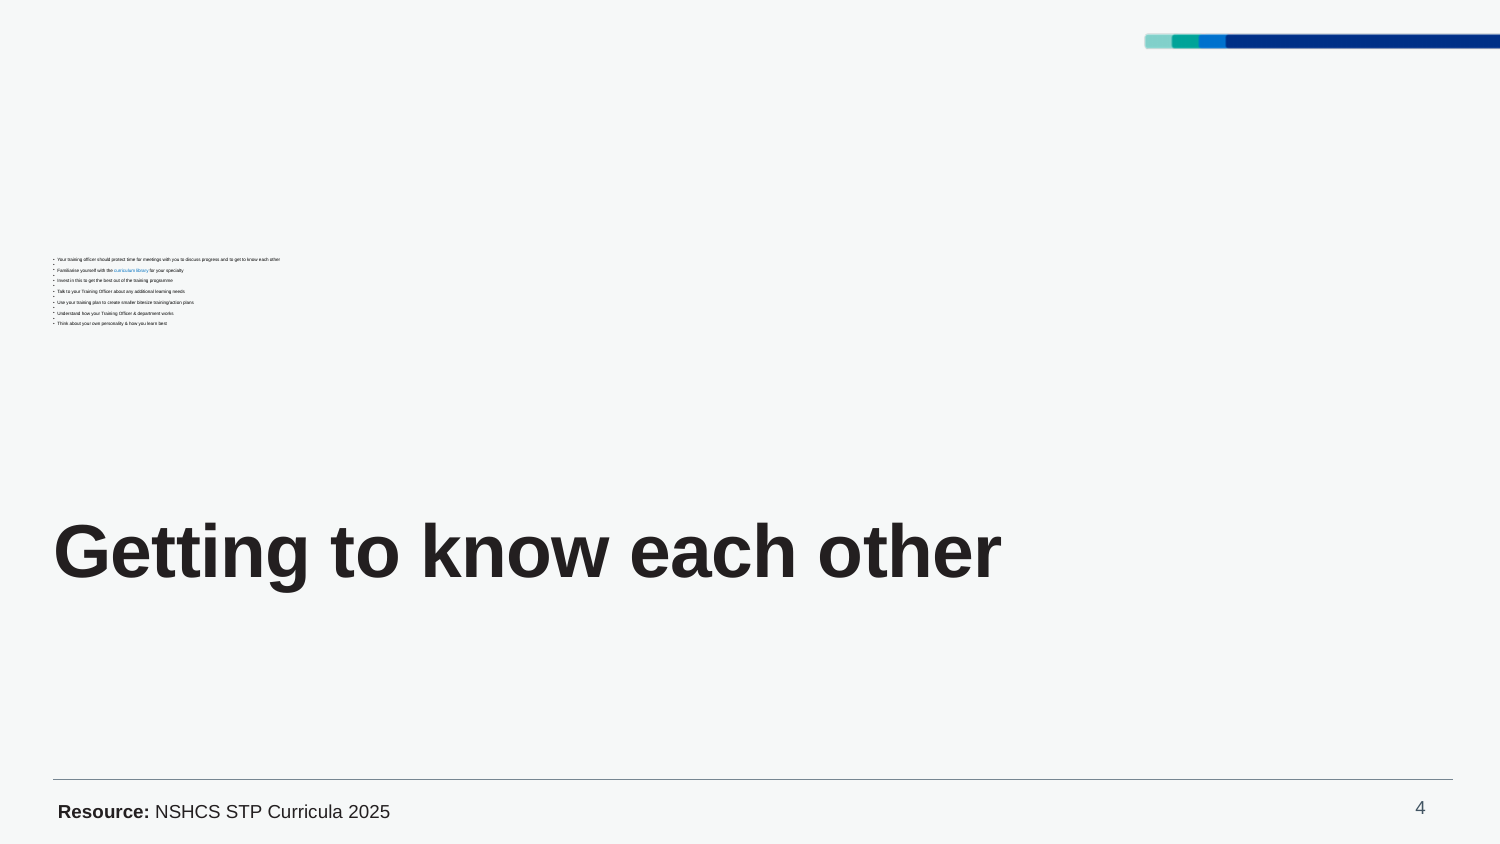

Your training officer should protect time for meetings with you to discuss progress and to get to know each other​
Familiarise yourself with the curriculum library for your specialty​
Invest in this to get the best out of the training programme​
Talk to your Training Officer about any additional learning needs​
Use your training plan to create smaller bitesize training/action plans
Understand how your Training Officer & department works
Think about your own personality & how you learn best
# Getting to know each other
Resource: NSHCS STP Curricula 2025